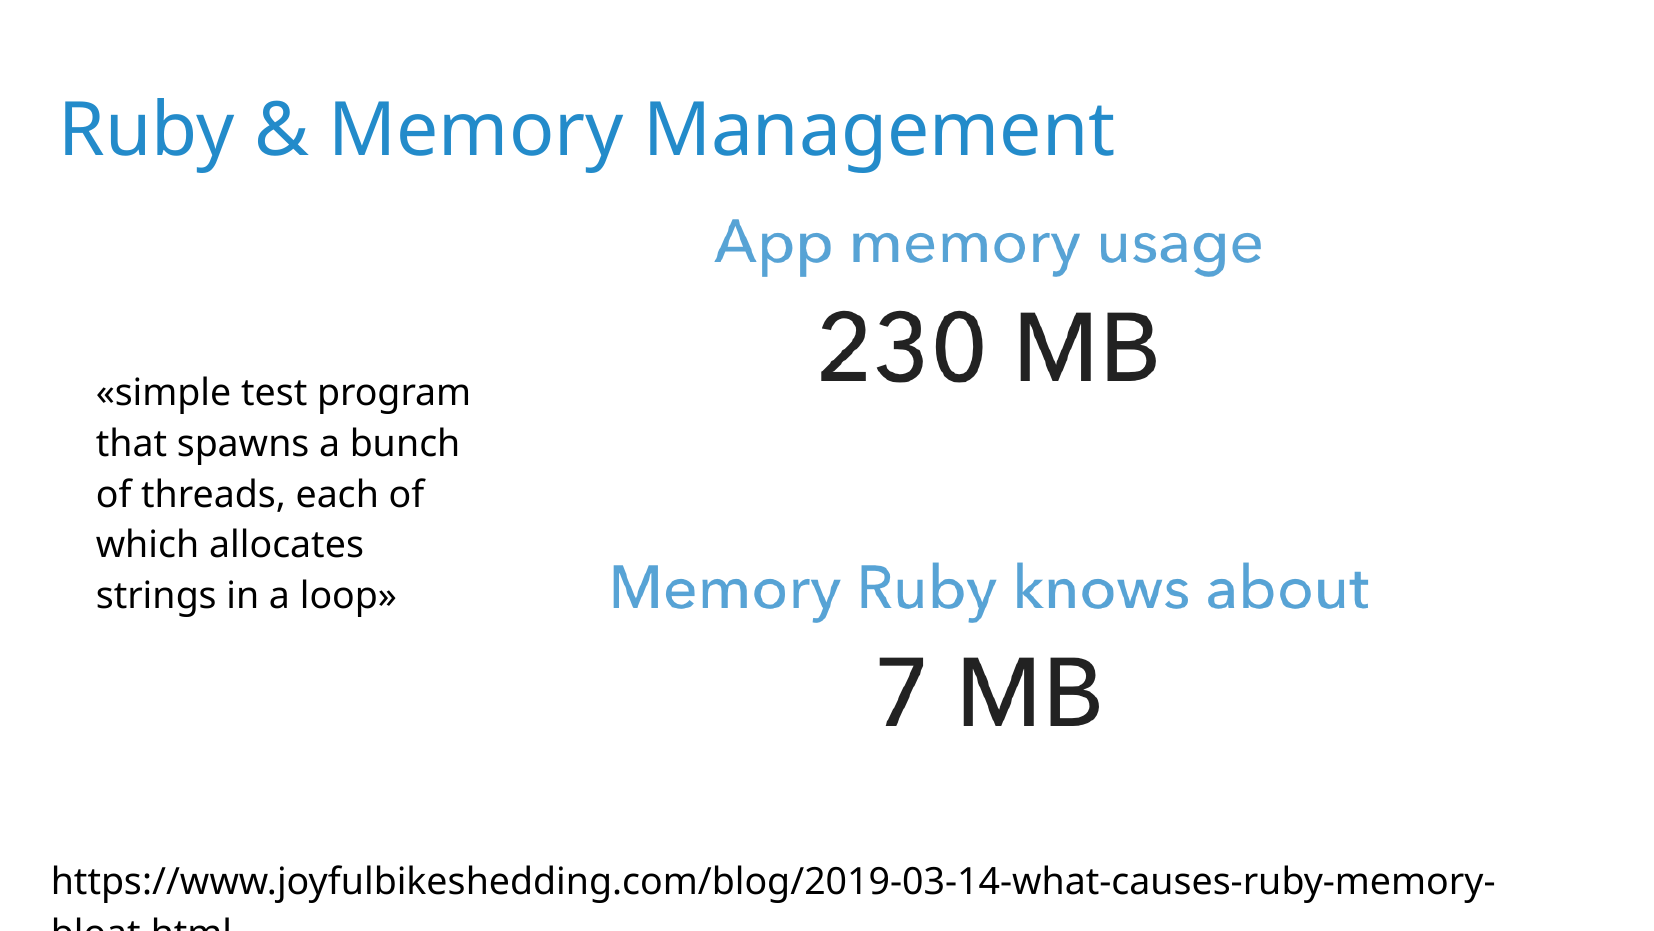

# Ruby & Memory Management
«simple test program that spawns a bunch of threads, each of which allocates strings in a loop»
https://www.joyfulbikeshedding.com/blog/2019-03-14-what-causes-ruby-memory-bloat.html